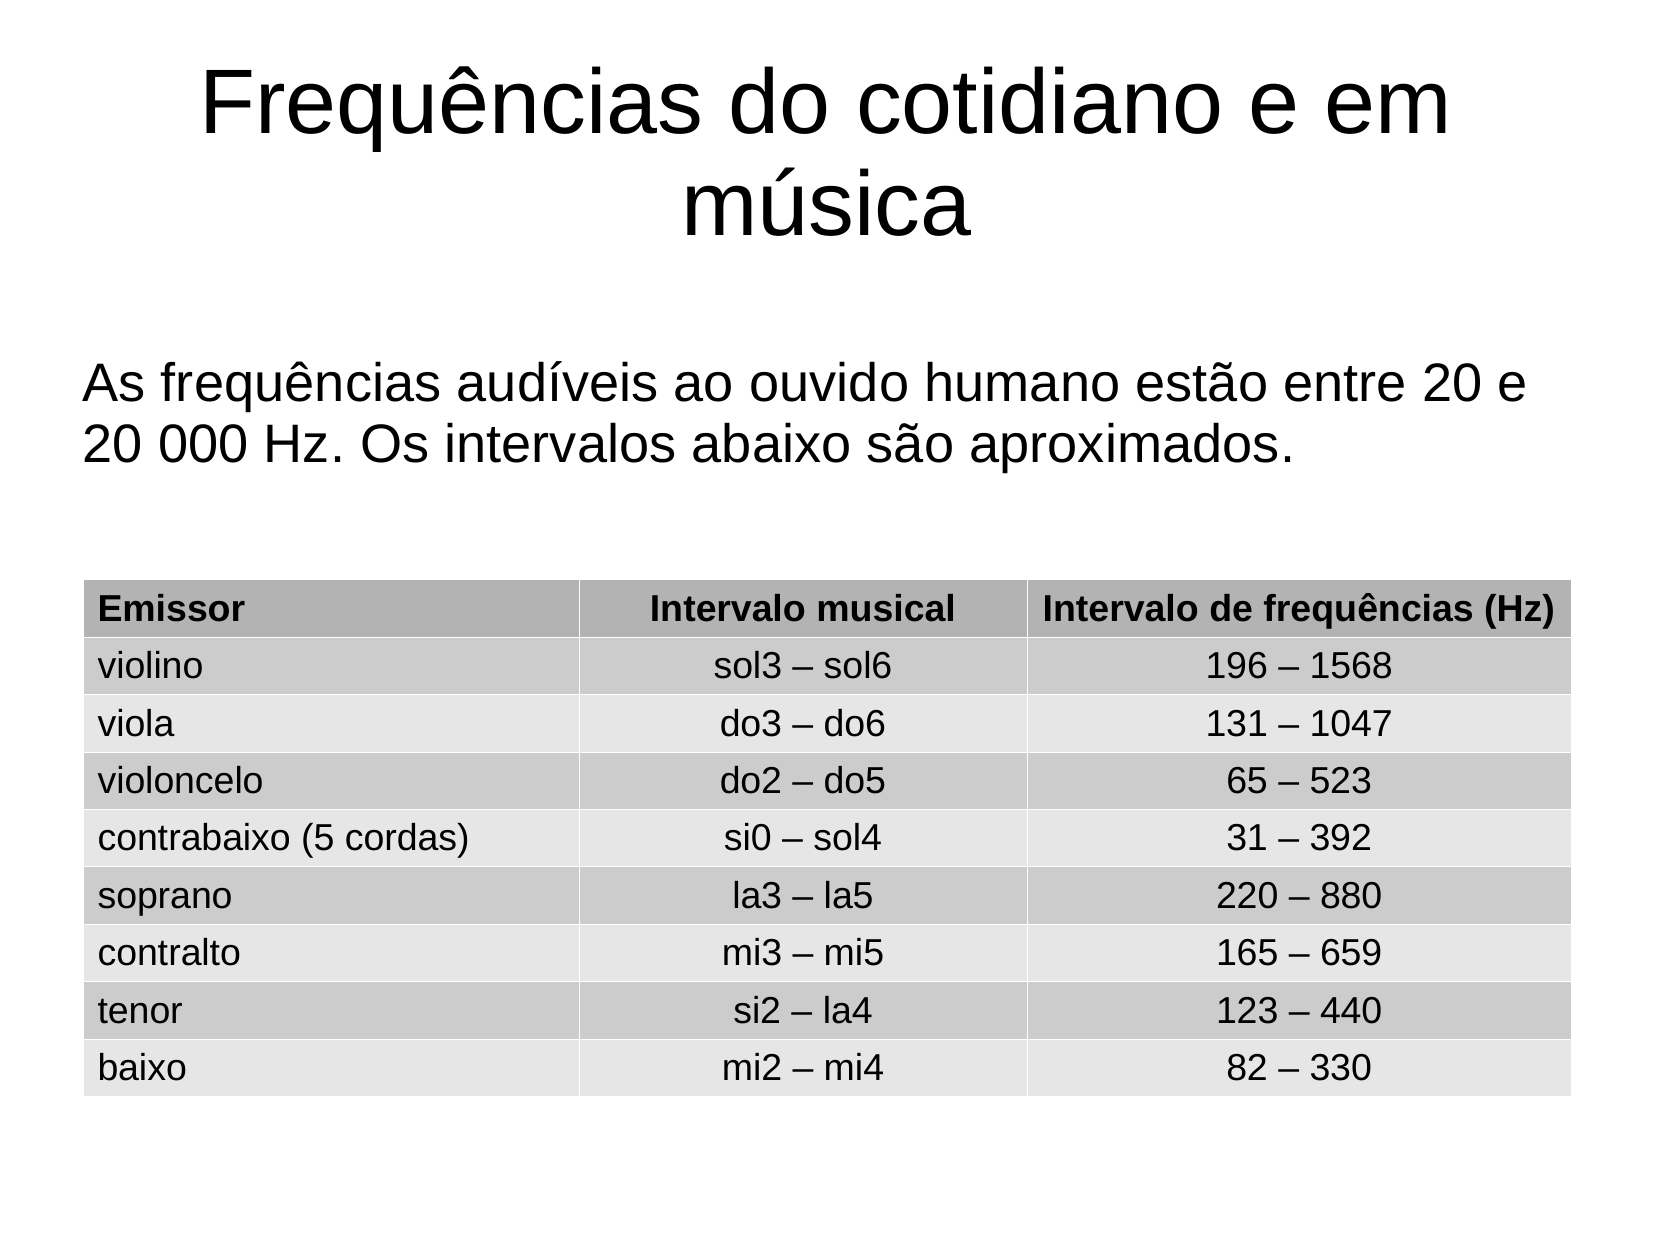

# Frequências do cotidiano e em música
As frequências audíveis ao ouvido humano estão entre 20 e 20 000 Hz. Os intervalos abaixo são aproximados.
| Emissor | Intervalo musical | Intervalo de frequências (Hz) |
| --- | --- | --- |
| violino | sol3 – sol6 | 196 – 1568 |
| viola | do3 – do6 | 131 – 1047 |
| violoncelo | do2 – do5 | 65 – 523 |
| contrabaixo (5 cordas) | si0 – sol4 | 31 – 392 |
| soprano | la3 – la5 | 220 – 880 |
| contralto | mi3 – mi5 | 165 – 659 |
| tenor | si2 – la4 | 123 – 440 |
| baixo | mi2 – mi4 | 82 – 330 |